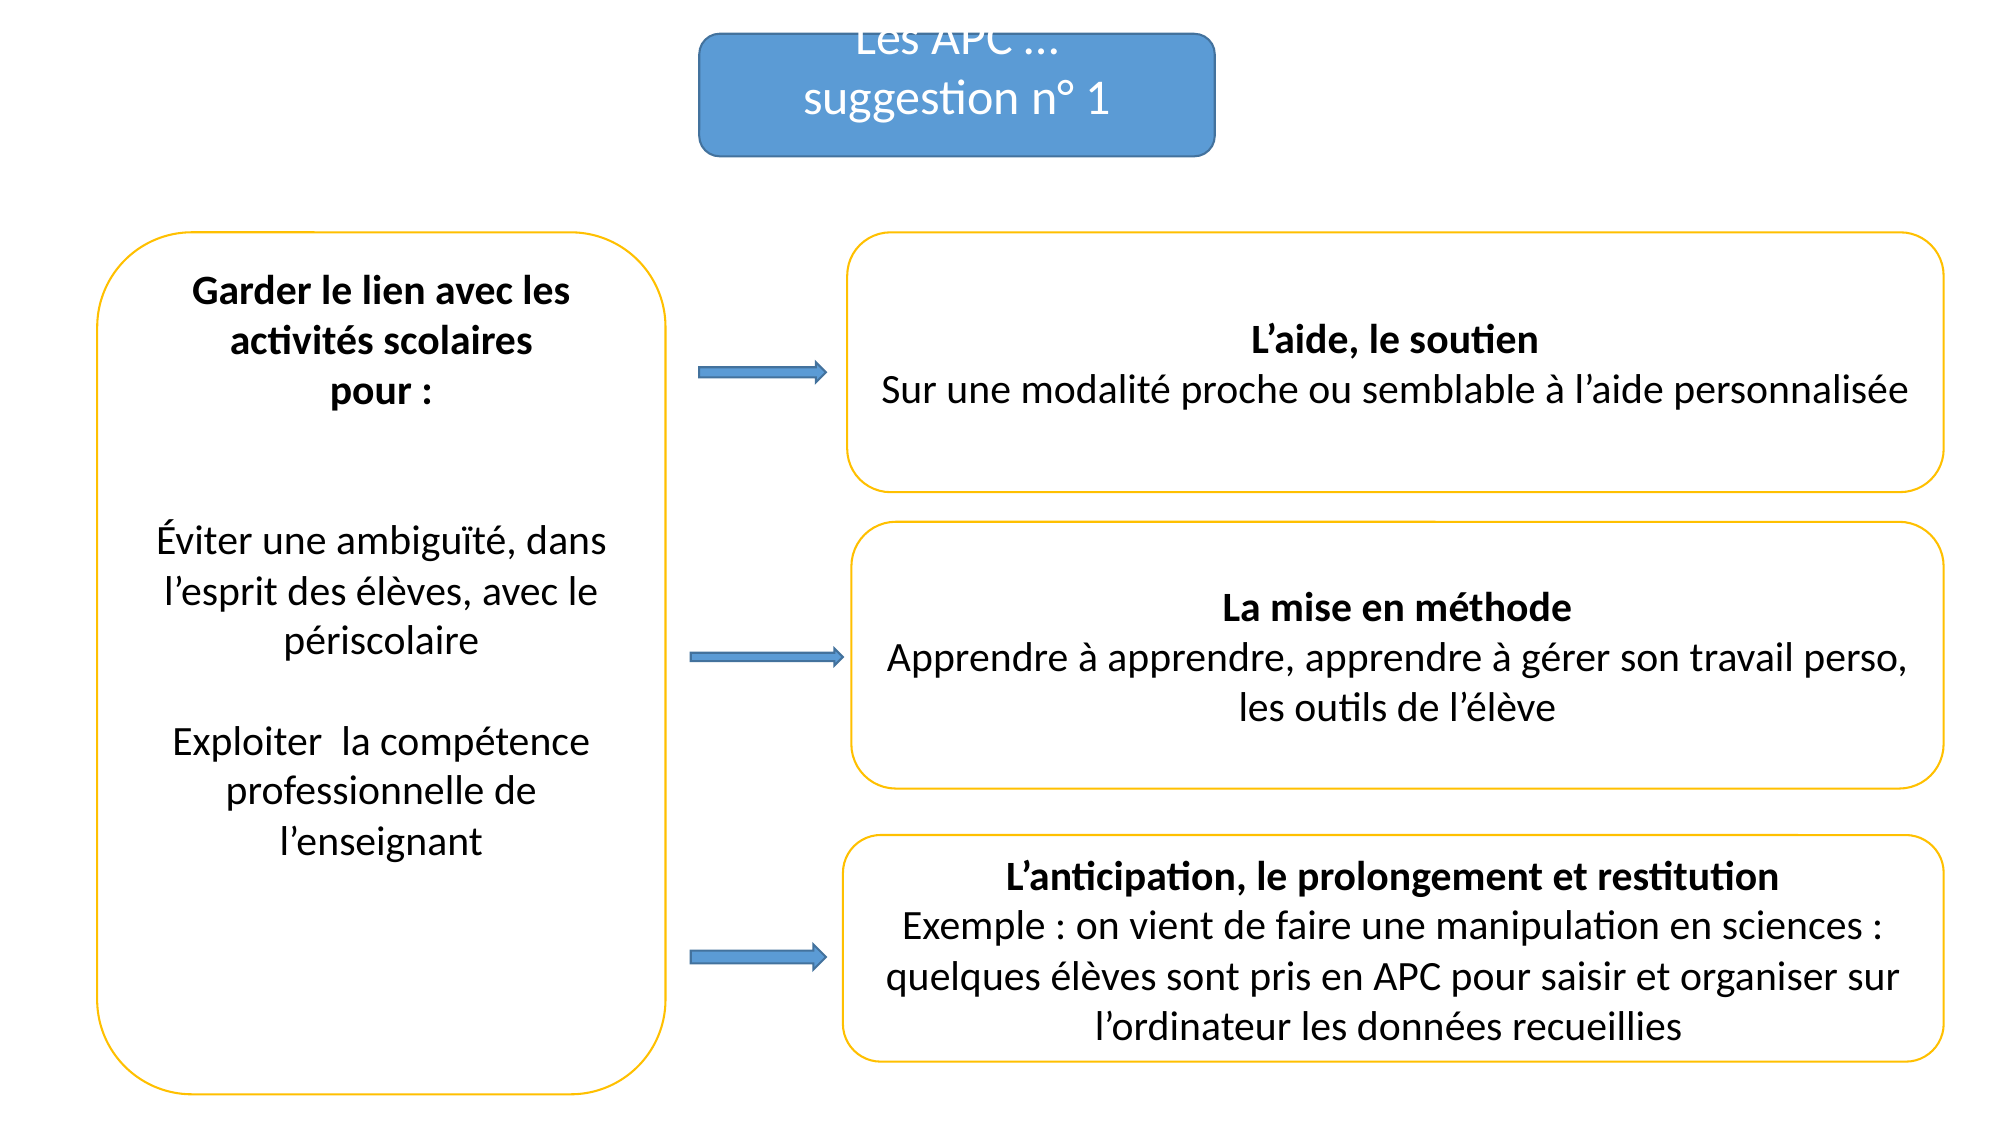

Les APC …
 suggestion n° 1
Garder le lien avec les activités scolaires
pour :
Éviter une ambiguïté, dans l’esprit des élèves, avec le périscolaire
Exploiter la compétence professionnelle de l’enseignant
L’aide, le soutien
Sur une modalité proche ou semblable à l’aide personnalisée
La mise en méthode
Apprendre à apprendre, apprendre à gérer son travail perso, les outils de l’élève
L’anticipation, le prolongement et restitution
Exemple : on vient de faire une manipulation en sciences : quelques élèves sont pris en APC pour saisir et organiser sur l’ordinateur les données recueillies